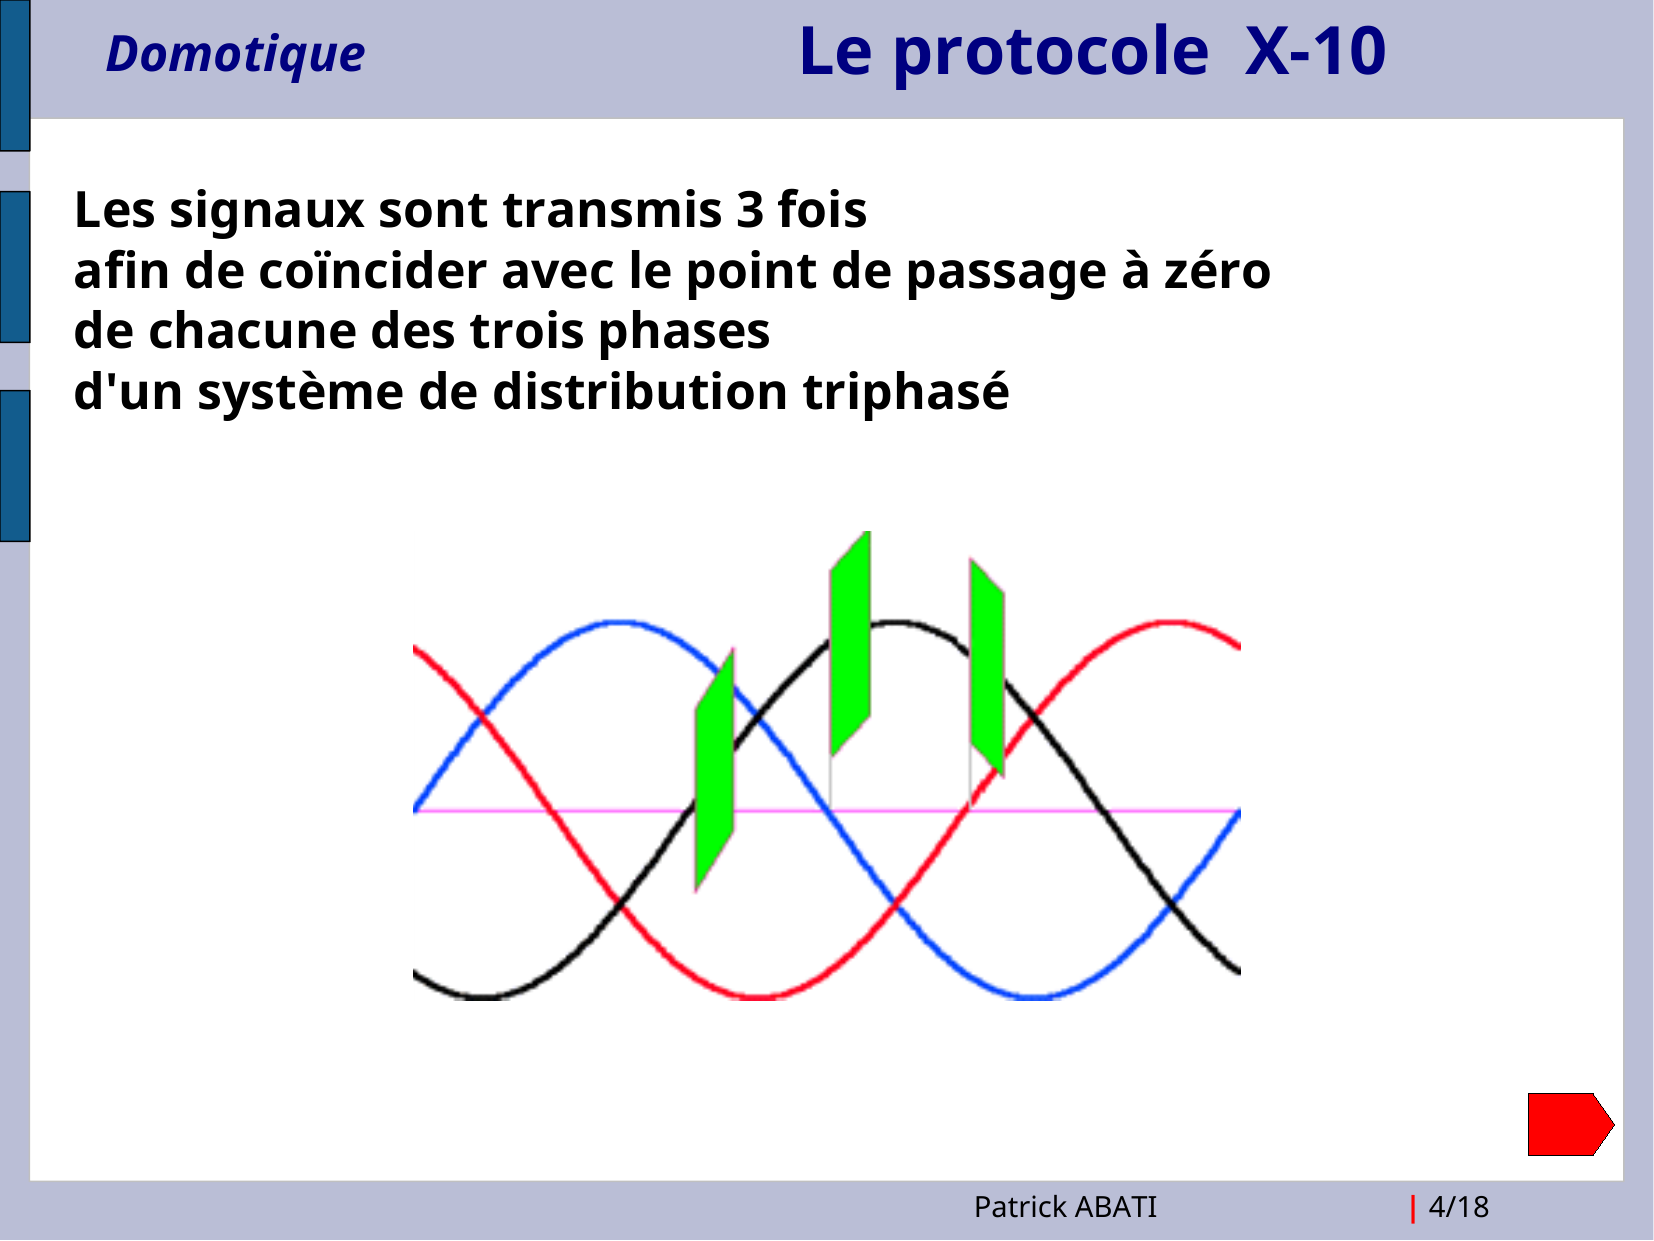

Les signaux sont transmis 3 fois
afin de coïncider avec le point de passage à zéro
de chacune des trois phases
d'un système de distribution triphasé